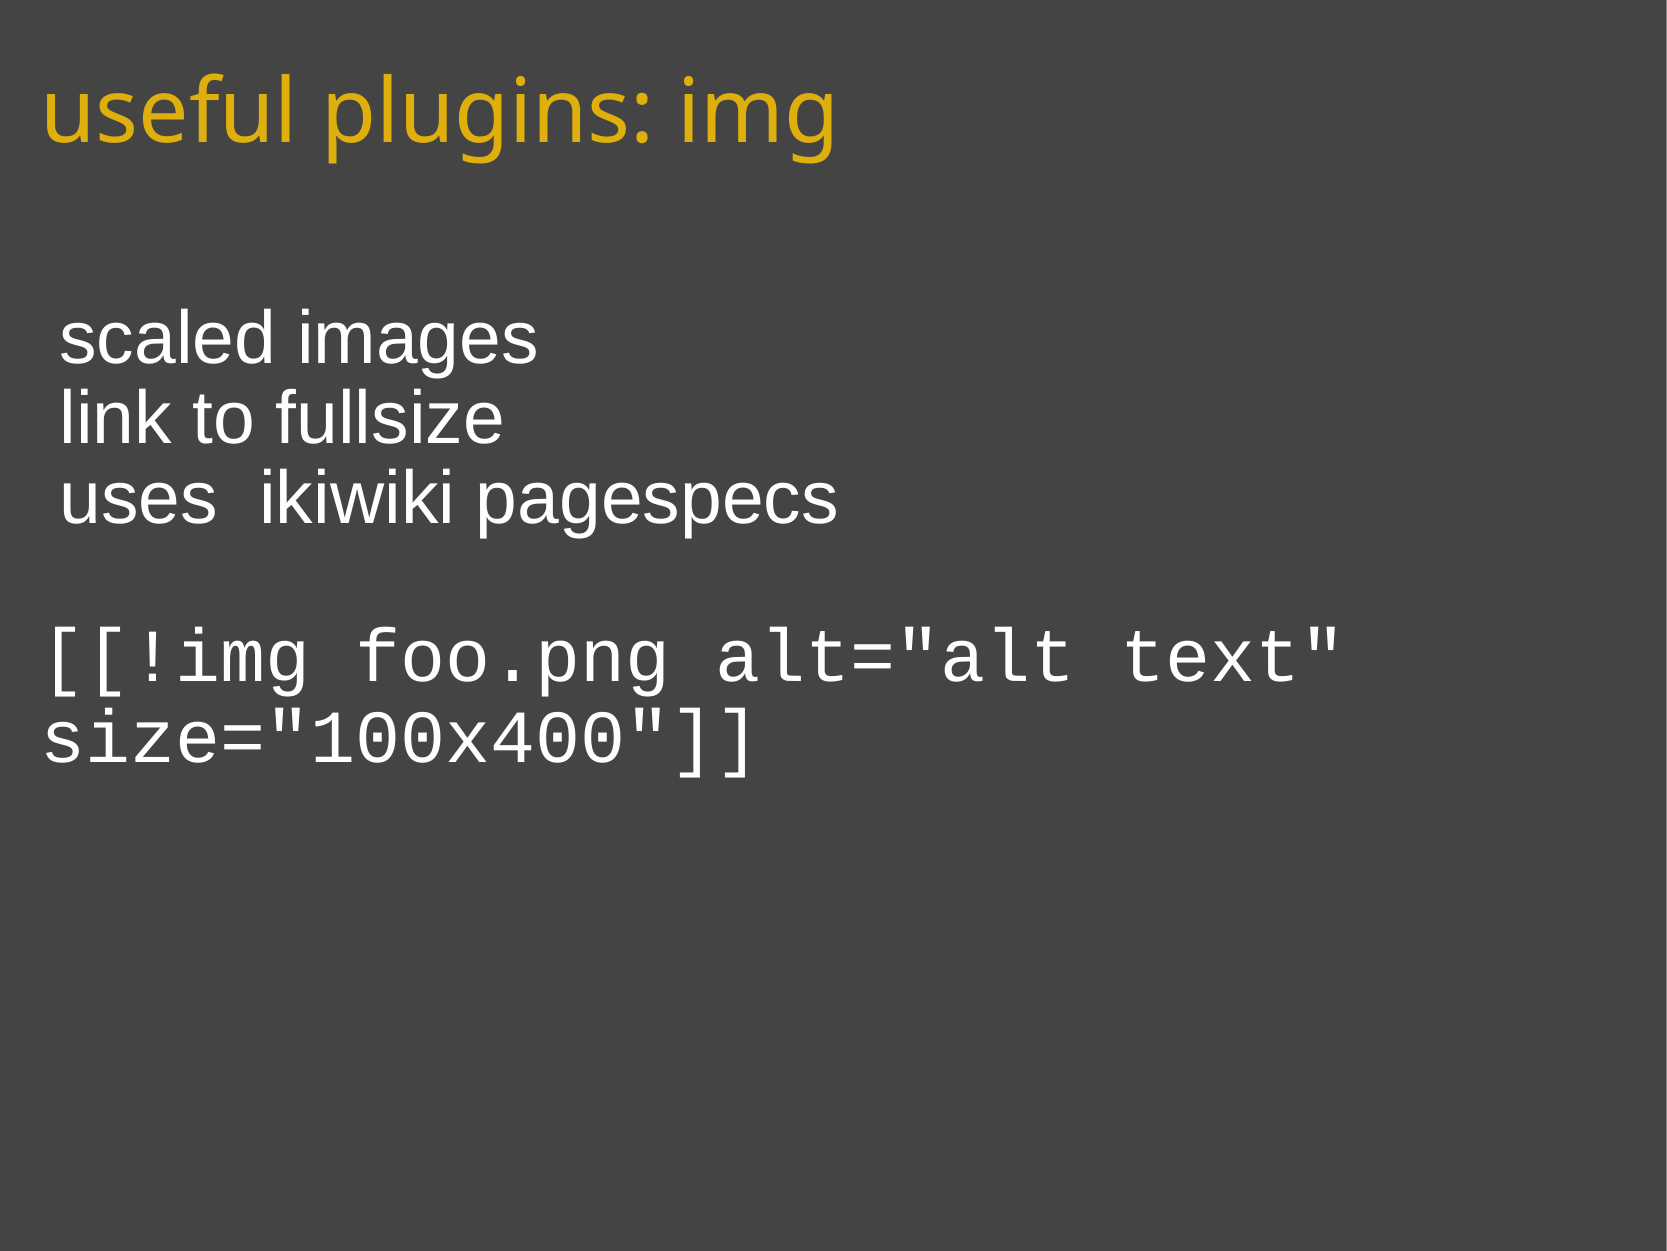

# useful plugins: img
scaled images
link to fullsize
uses  ikiwiki pagespecs
[[!img foo.png alt="alt text" size="100x400"]]